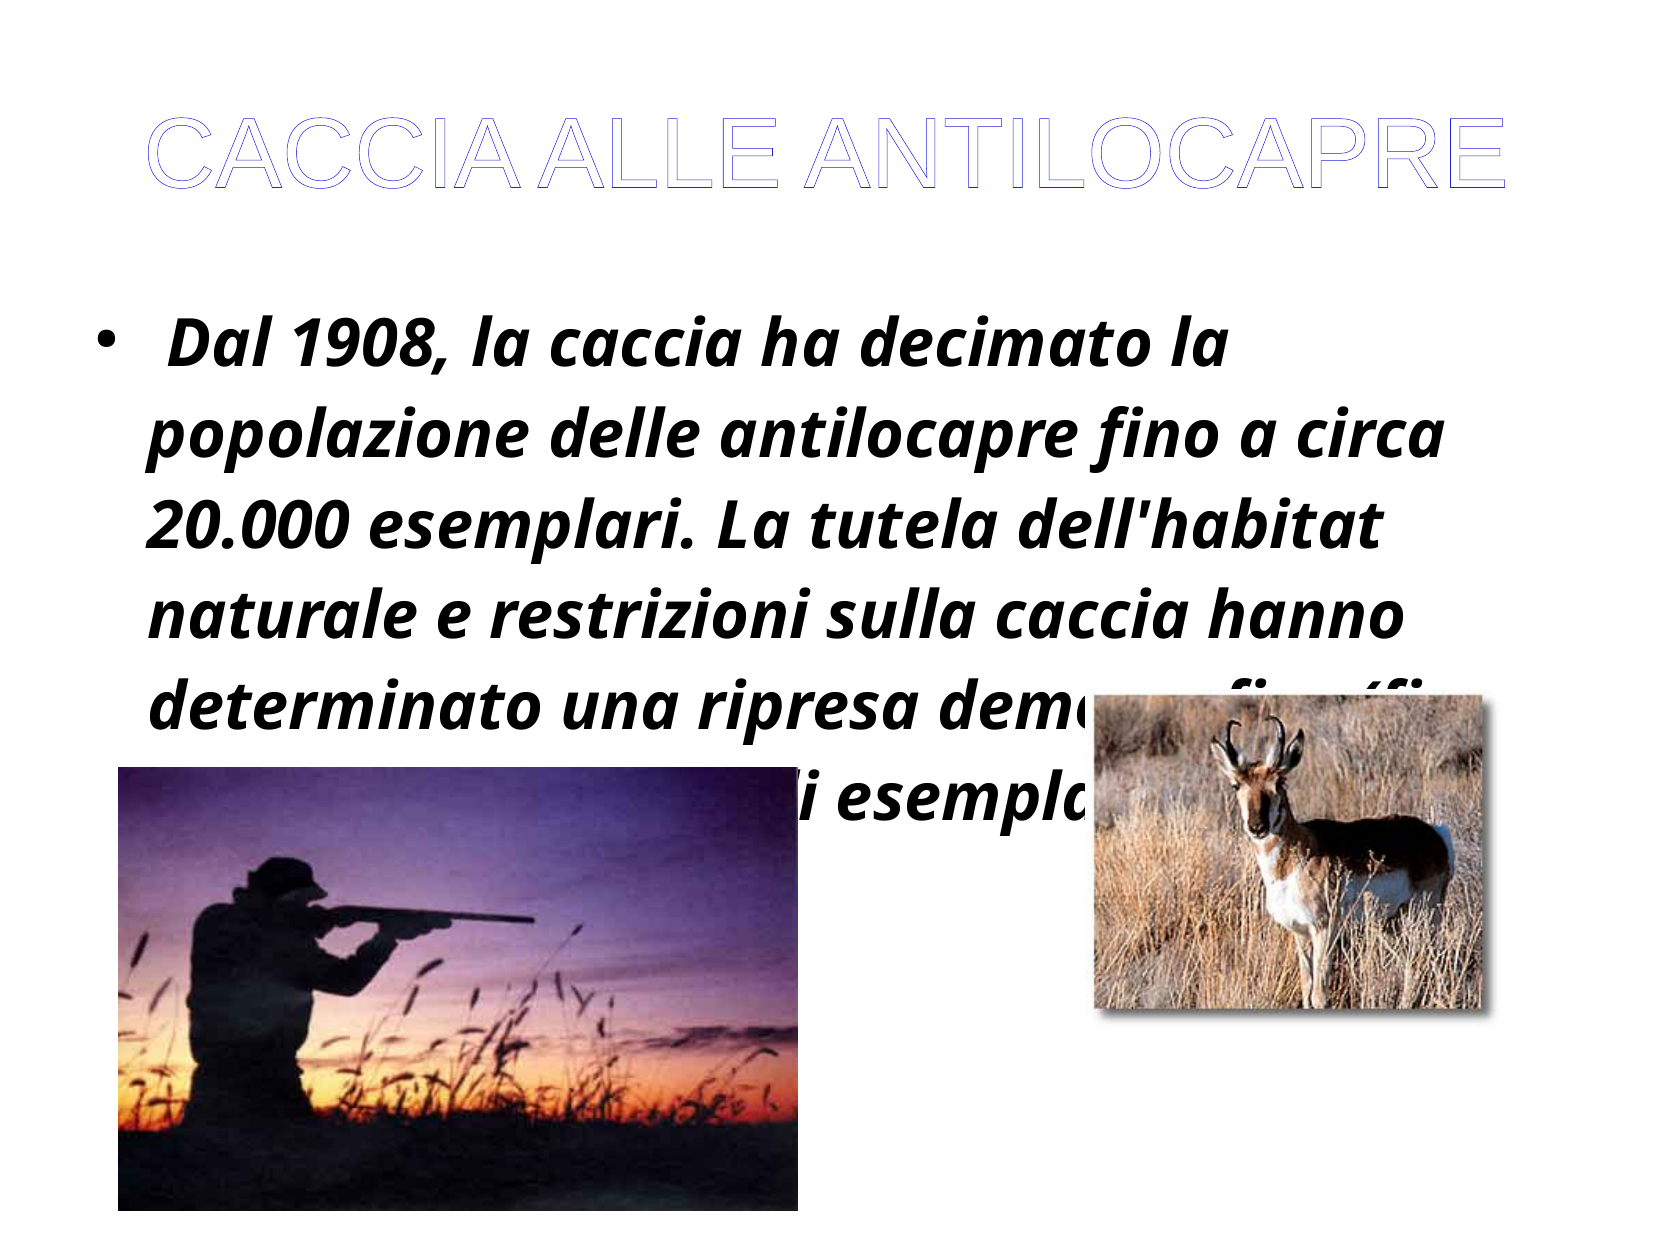

# CACCIA ALLE ANTILOCAPRE
 Dal 1908, la caccia ha decimato la popolazione delle antilocapre fino a circa 20.000 esemplari. La tutela dell'habitat naturale e restrizioni sulla caccia hanno determinato una ripresa demografica (fino ai due o tre milioni di esemplari attuali).